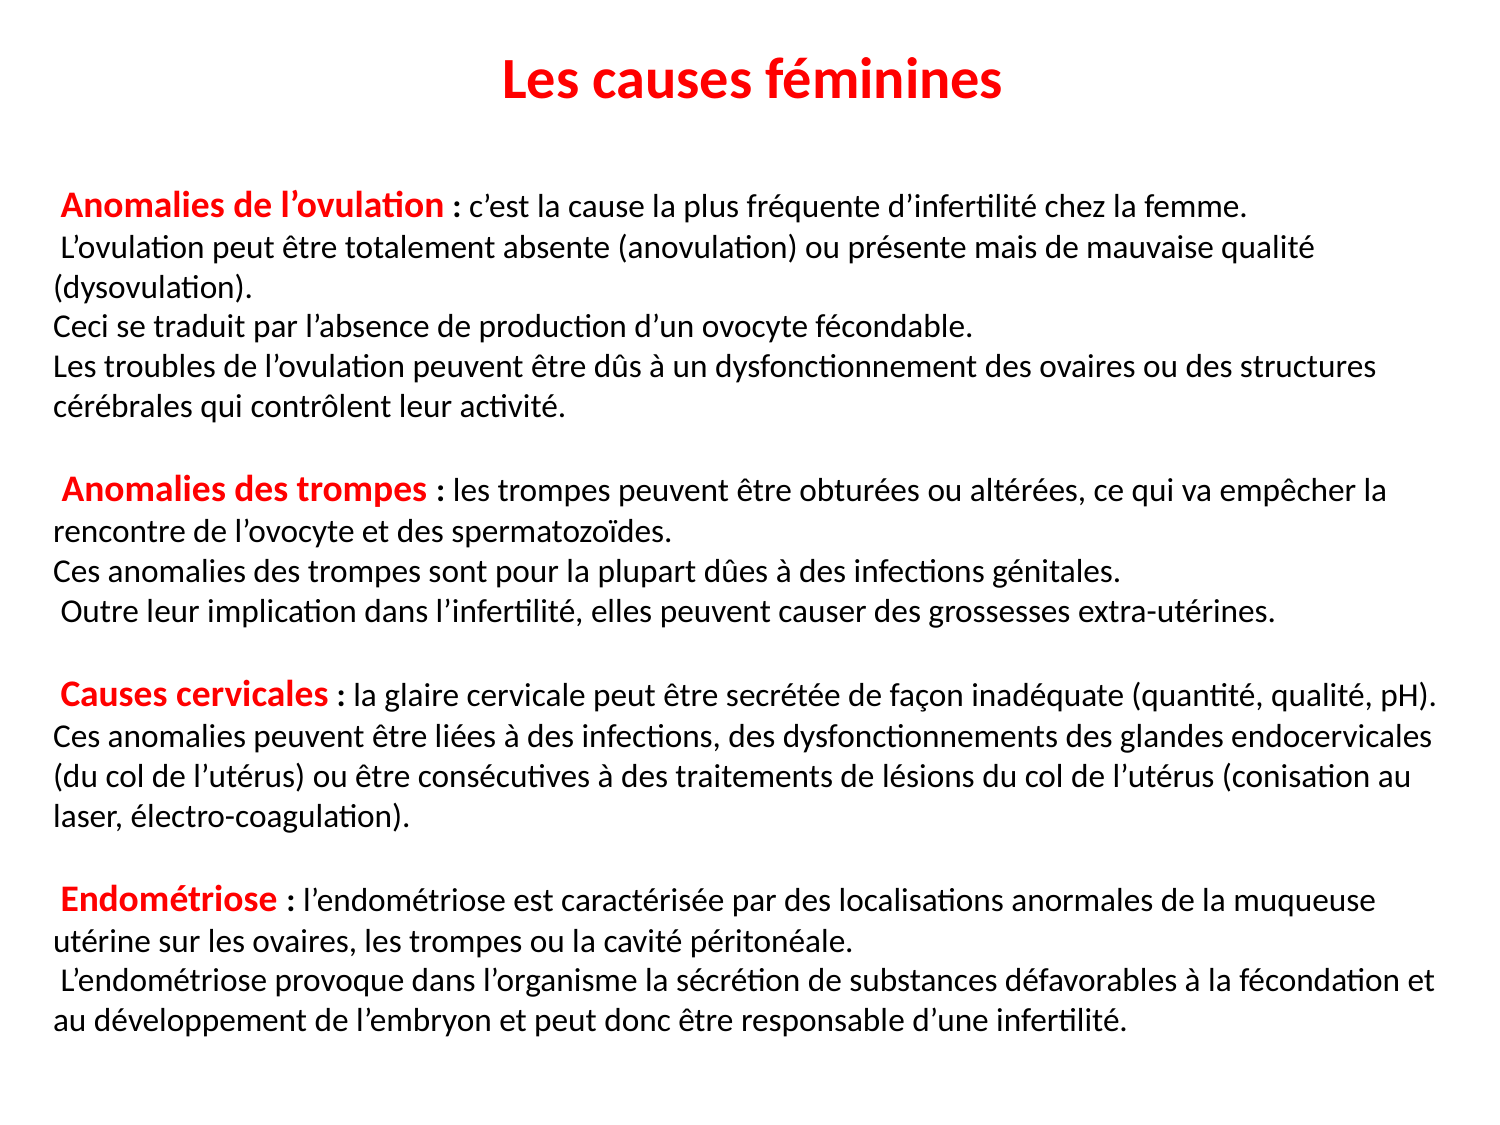

Les causes féminines
 Anomalies de l’ovulation : c’est la cause la plus fréquente d’infertilité chez la femme.
 L’ovulation peut être totalement absente (anovulation) ou présente mais de mauvaise qualité (dysovulation).
Ceci se traduit par l’absence de production d’un ovocyte fécondable.
Les troubles de l’ovulation peuvent être dûs à un dysfonctionnement des ovaires ou des structures cérébrales qui contrôlent leur activité.
 Anomalies des trompes : les trompes peuvent être obturées ou altérées, ce qui va empêcher la rencontre de l’ovocyte et des spermatozoïdes.
Ces anomalies des trompes sont pour la plupart dûes à des infections génitales.
 Outre leur implication dans l’infertilité, elles peuvent causer des grossesses extra-utérines.
 Causes cervicales : la glaire cervicale peut être secrétée de façon inadéquate (quantité, qualité, pH).
Ces anomalies peuvent être liées à des infections, des dysfonctionnements des glandes endocervicales (du col de l’utérus) ou être consécutives à des traitements de lésions du col de l’utérus (conisation au laser, électro-coagulation).
 Endométriose : l’endométriose est caractérisée par des localisations anormales de la muqueuse utérine sur les ovaires, les trompes ou la cavité péritonéale.
 L’endométriose provoque dans l’organisme la sécrétion de substances défavorables à la fécondation et au développement de l’embryon et peut donc être responsable d’une infertilité.